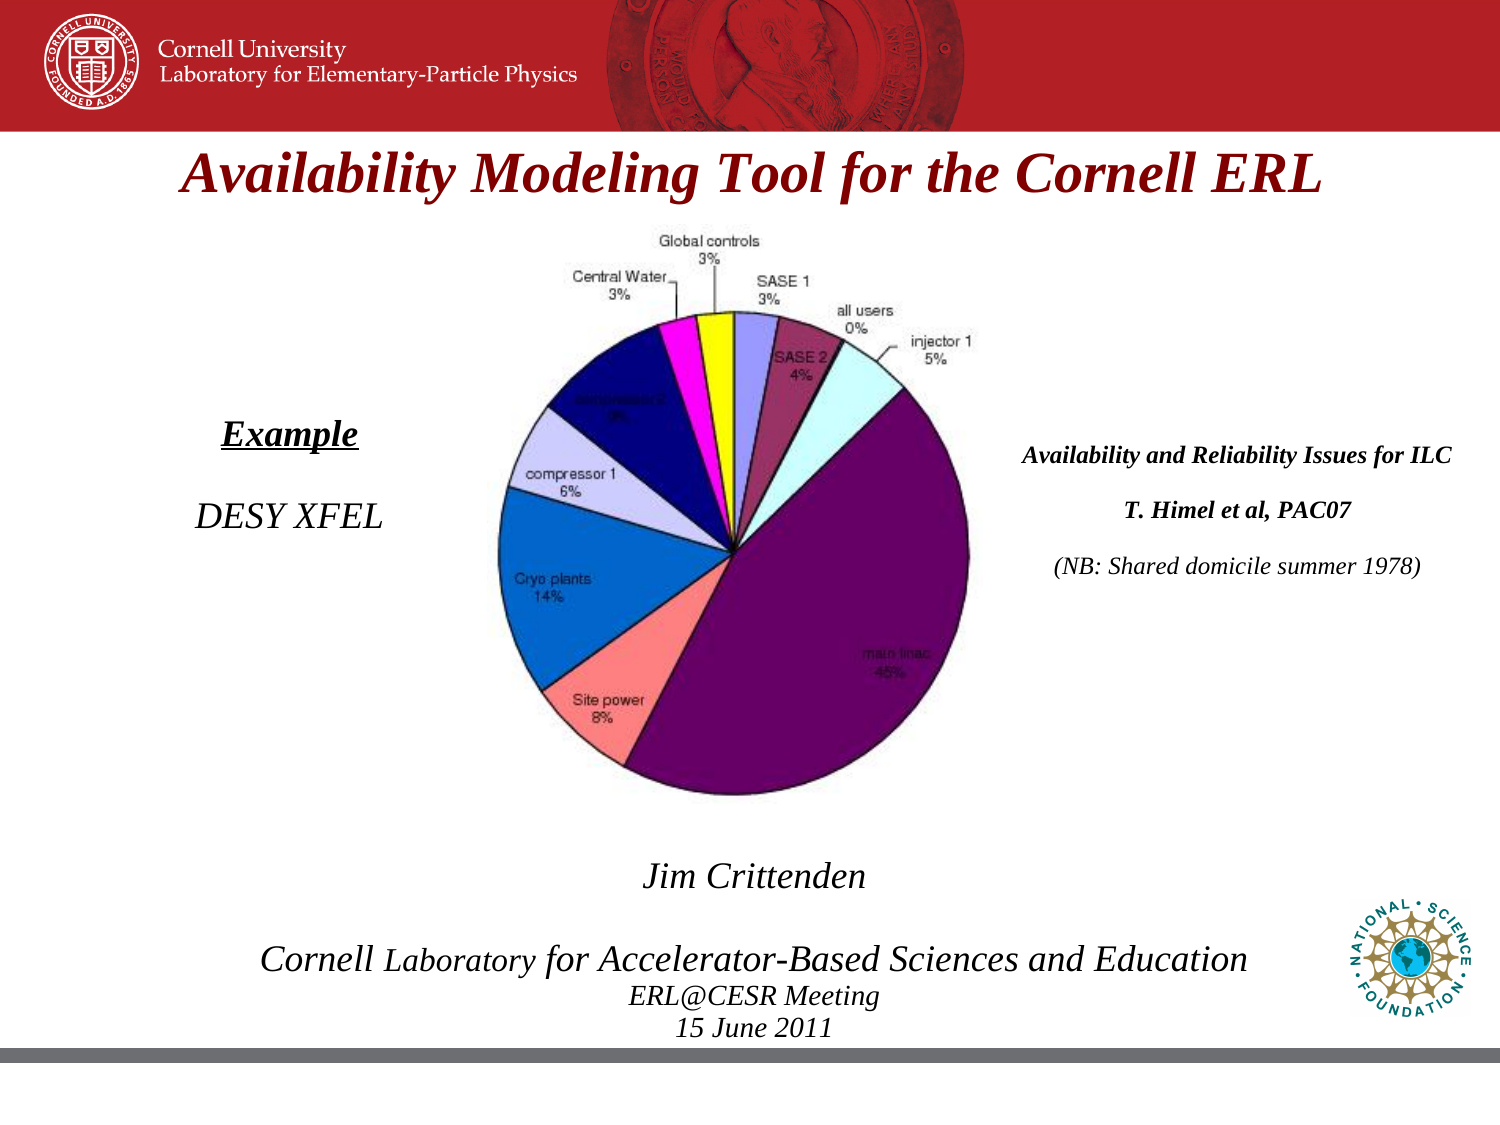

# Availability Modeling Tool for the Cornell ERL
Example
DESY XFEL
Availability and Reliability Issues for ILC
T. Himel et al, PAC07
(NB: Shared domicile summer 1978)
Jim Crittenden
Cornell Laboratory for Accelerator-Based Sciences and Education
ERL@CESR Meeting
15 June 2011